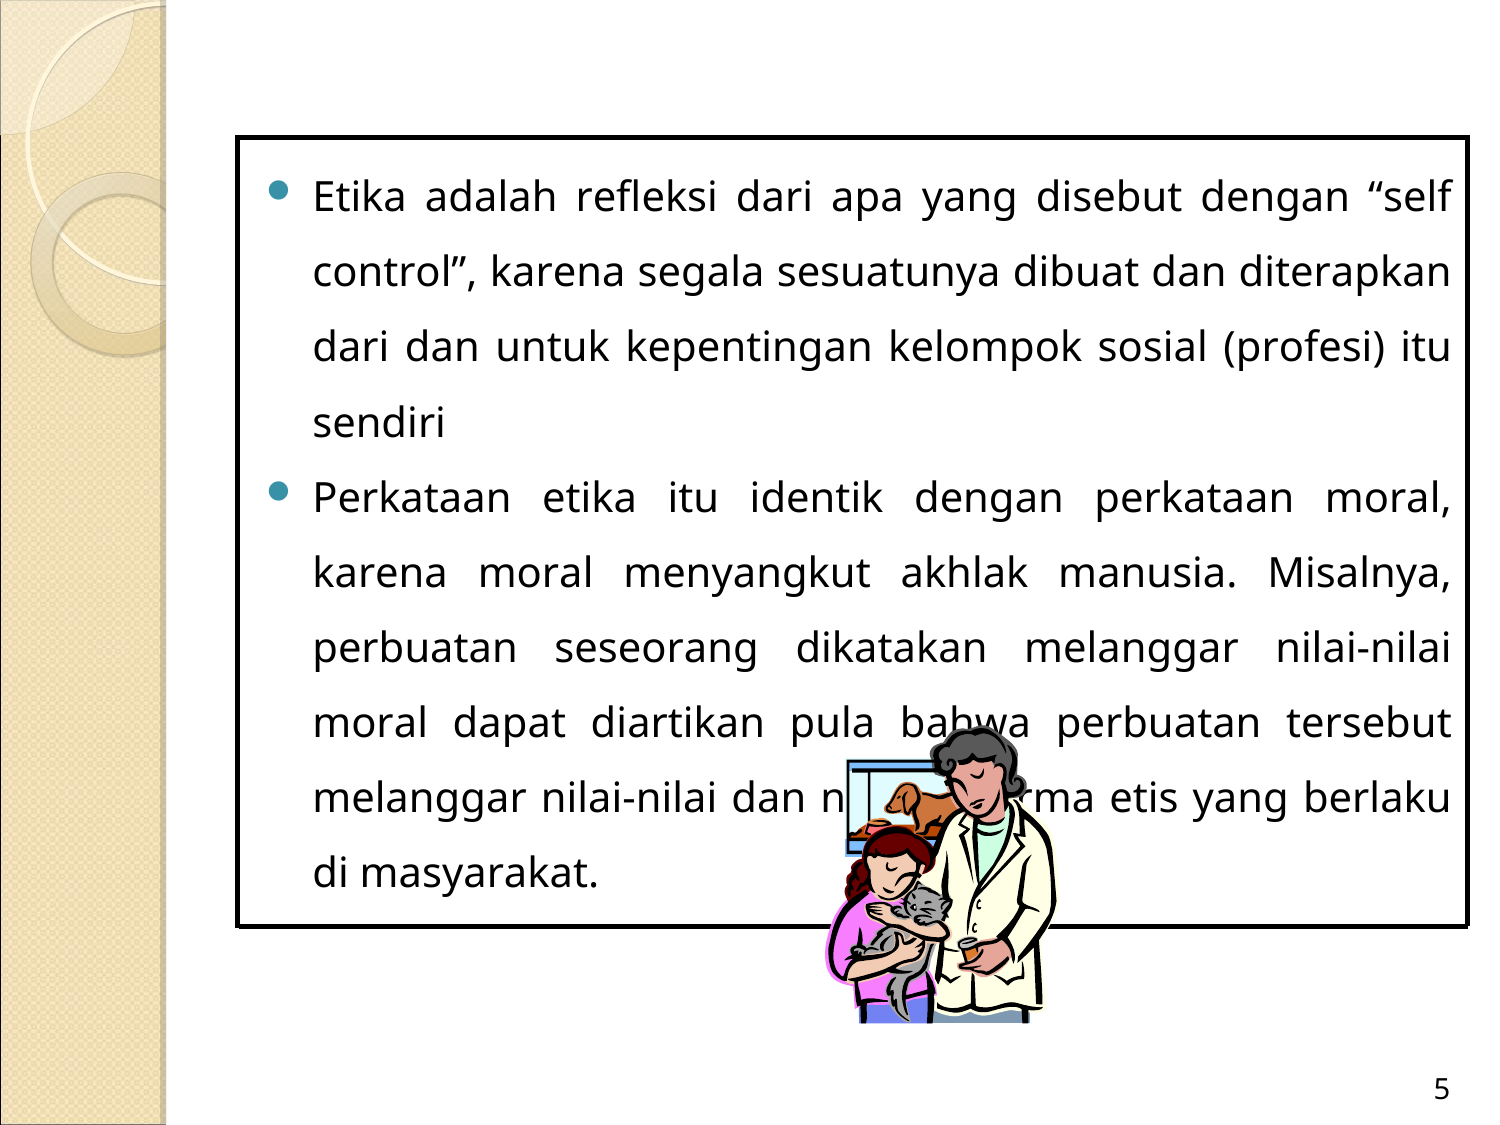

# Etika adalah refleksi dari apa yang disebut dengan “self control”, karena segala sesuatunya dibuat dan diterapkan dari dan untuk kepentingan kelompok sosial (profesi) itu sendiri
Perkataan etika itu identik dengan perkataan moral, karena moral menyangkut akhlak manusia. Misalnya, perbuatan seseorang dikatakan melanggar nilai-nilai moral dapat diartikan pula bahwa perbuatan tersebut melanggar nilai-nilai dan norma-norma etis yang berlaku di masyarakat.
5